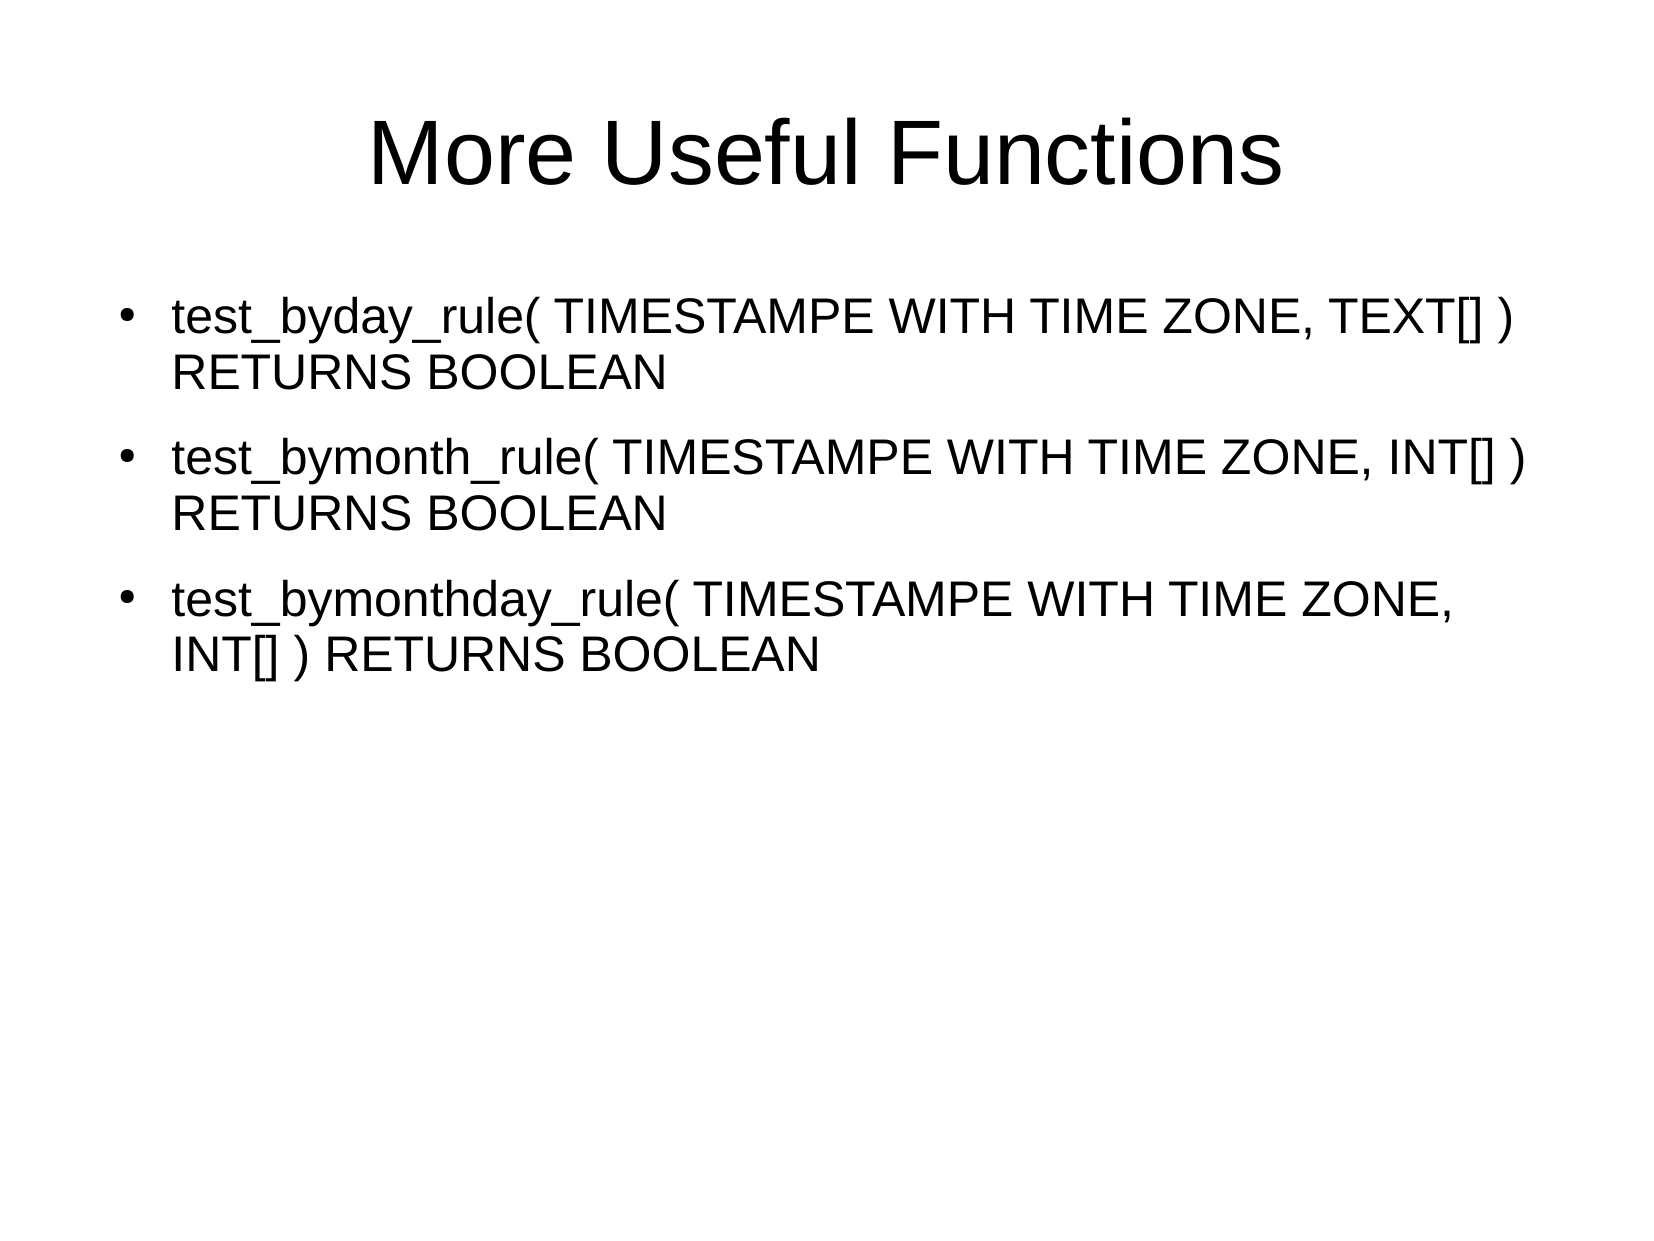

# More Useful Functions
test_byday_rule( TIMESTAMPE WITH TIME ZONE, TEXT[] ) RETURNS BOOLEAN
test_bymonth_rule( TIMESTAMPE WITH TIME ZONE, INT[] ) RETURNS BOOLEAN
test_bymonthday_rule( TIMESTAMPE WITH TIME ZONE, INT[] ) RETURNS BOOLEAN